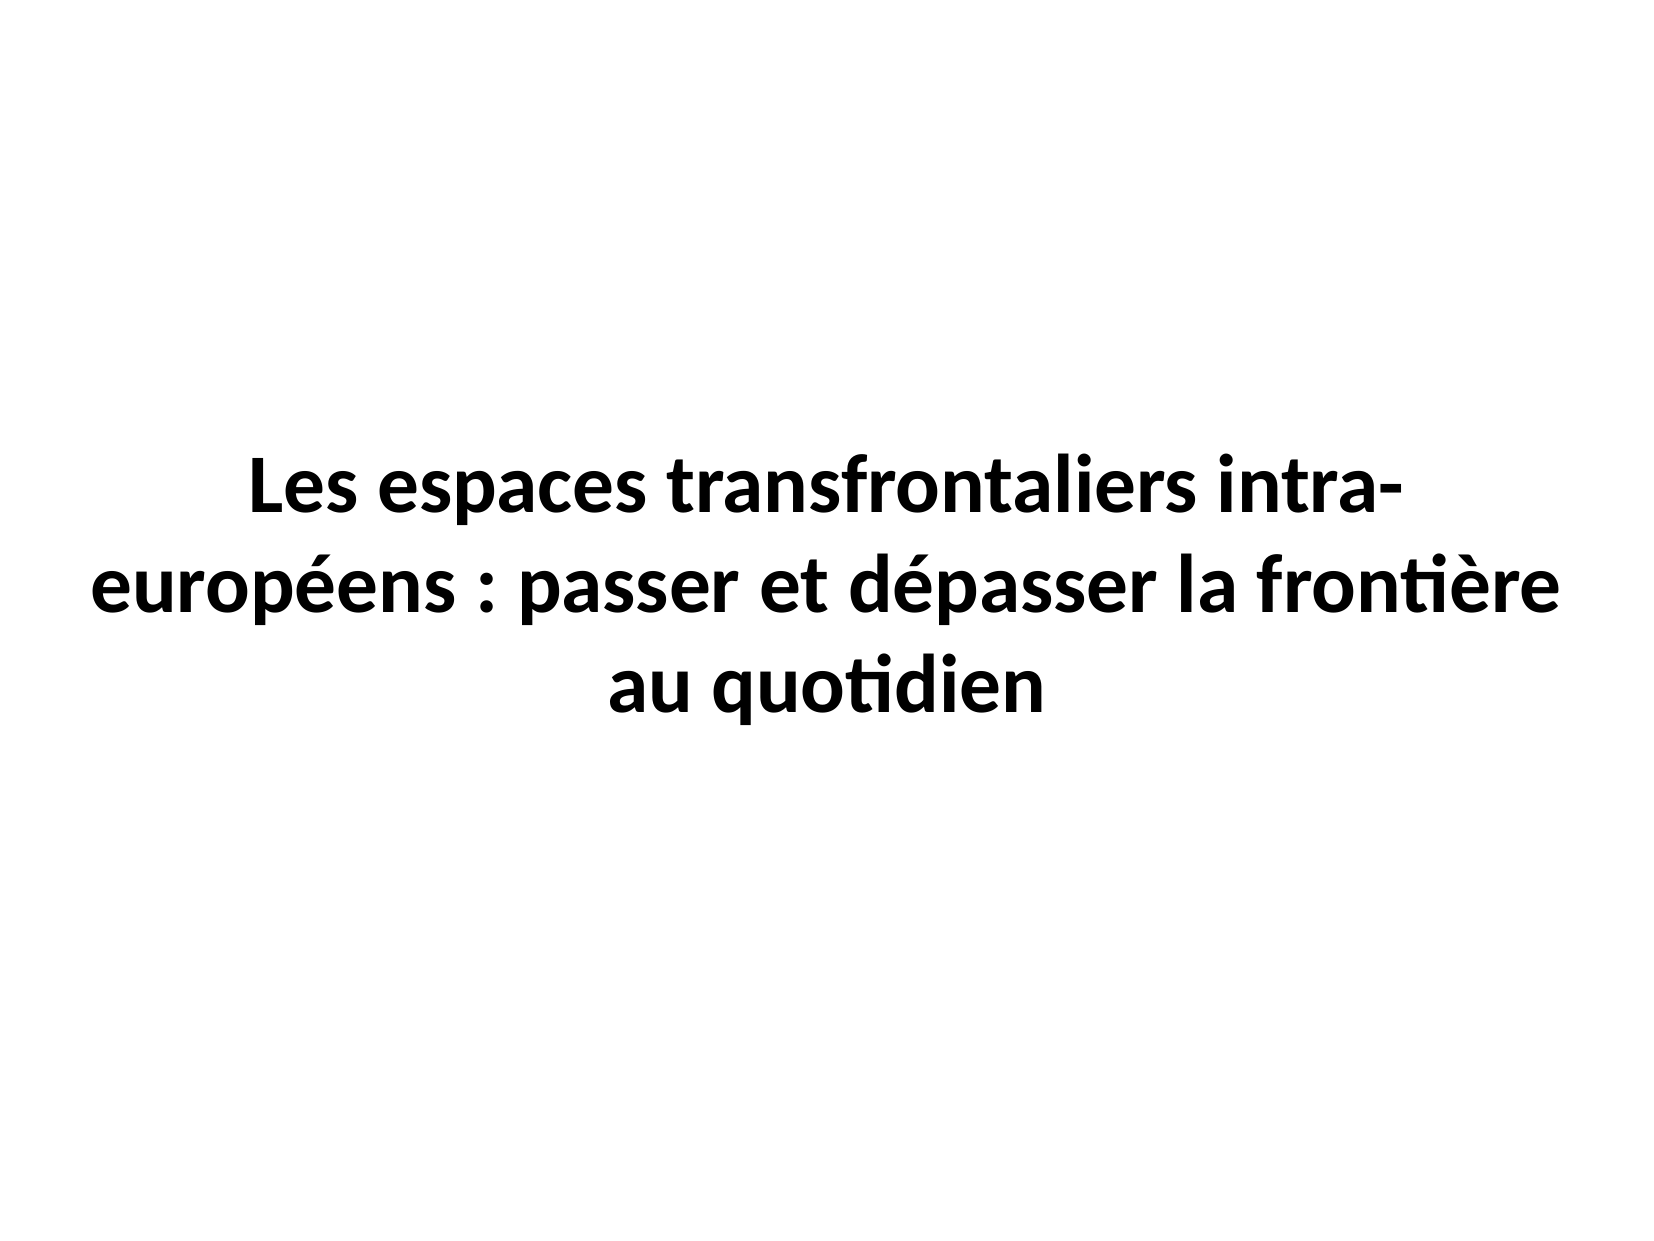

# Les espaces transfrontaliers intra-européens : passer et dépasser la frontière au quotidien